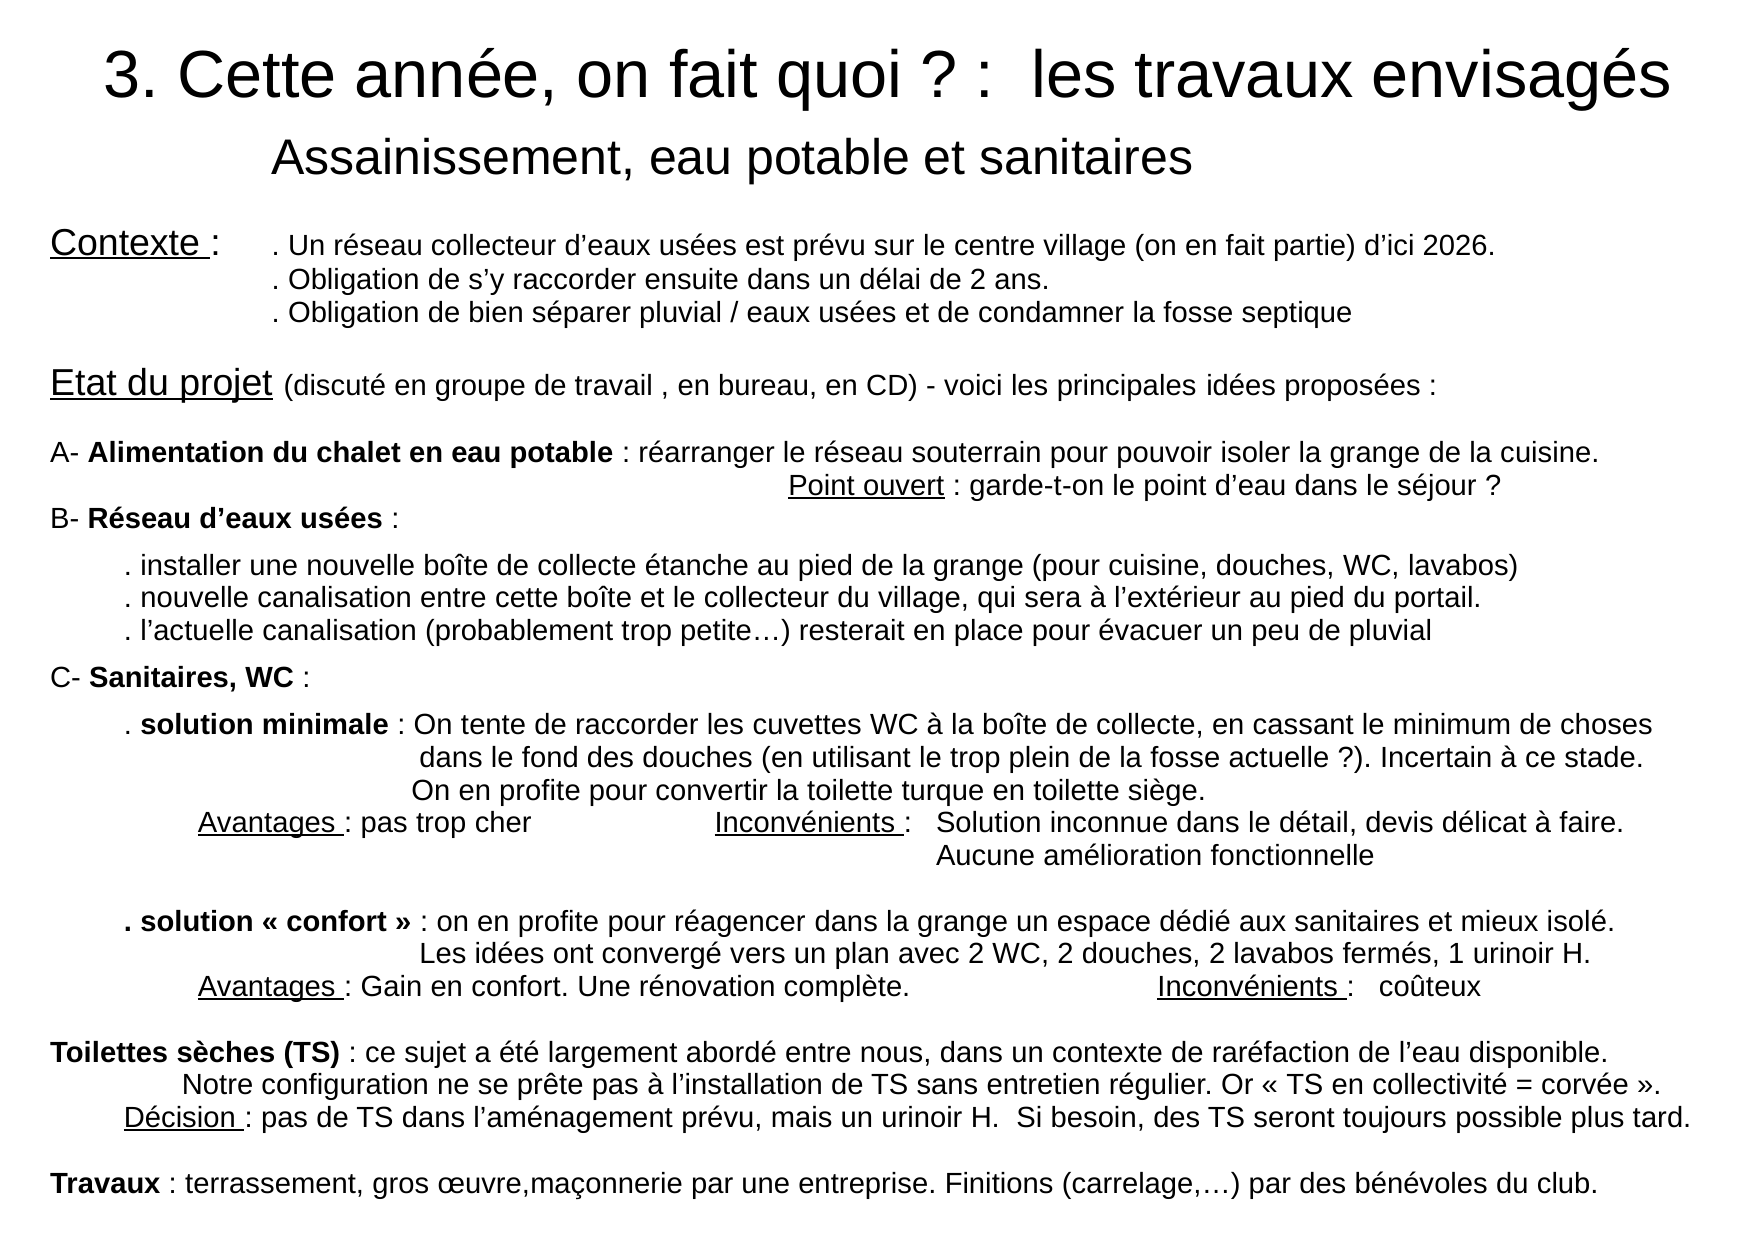

3. Cette année, on fait quoi ? : les travaux envisagés
			Assainissement, eau potable et sanitaires
Contexte : 	. Un réseau collecteur d’eaux usées est prévu sur le centre village (on en fait partie) d’ici 2026.
			. Obligation de s’y raccorder ensuite dans un délai de 2 ans.
			. Obligation de bien séparer pluvial / eaux usées et de condamner la fosse septique
Etat du projet (discuté en groupe de travail , en bureau, en CD) - voici les principales idées proposées :
A- Alimentation du chalet en eau potable : réarranger le réseau souterrain pour pouvoir isoler la grange de la cuisine.
										Point ouvert : garde-t-on le point d’eau dans le séjour ?
B- Réseau d’eaux usées :
	. installer une nouvelle boîte de collecte étanche au pied de la grange (pour cuisine, douches, WC, lavabos)
	. nouvelle canalisation entre cette boîte et le collecteur du village, qui sera à l’extérieur au pied du portail.
	. l’actuelle canalisation (probablement trop petite…) resterait en place pour évacuer un peu de pluvial
C- Sanitaires, WC :
	. solution minimale : On tente de raccorder les cuvettes WC à la boîte de collecte, en cassant le minimum de choses
					dans le fond des douches (en utilisant le trop plein de la fosse actuelle ?). Incertain à ce stade.
				 On en profite pour convertir la toilette turque en toilette siège.
		Avantages : pas trop cher			Inconvénients : 	Solution inconnue dans le détail, devis délicat à faire.
												Aucune amélioration fonctionnelle
	. solution « confort » : on en profite pour réagencer dans la grange un espace dédié aux sanitaires et mieux isolé.
					Les idées ont convergé vers un plan avec 2 WC, 2 douches, 2 lavabos fermés, 1 urinoir H.
		Avantages : Gain en confort. Une rénovation complète.				Inconvénients : 	coûteux
Toilettes sèches (TS) : ce sujet a été largement abordé entre nous, dans un contexte de raréfaction de l’eau disponible.
	 Notre configuration ne se prête pas à l’installation de TS sans entretien régulier. Or « TS en collectivité = corvée ».
	Décision : pas de TS dans l’aménagement prévu, mais un urinoir H. Si besoin, des TS seront toujours possible plus tard.
Travaux : terrassement, gros œuvre,maçonnerie par une entreprise. Finitions (carrelage,…) par des bénévoles du club.